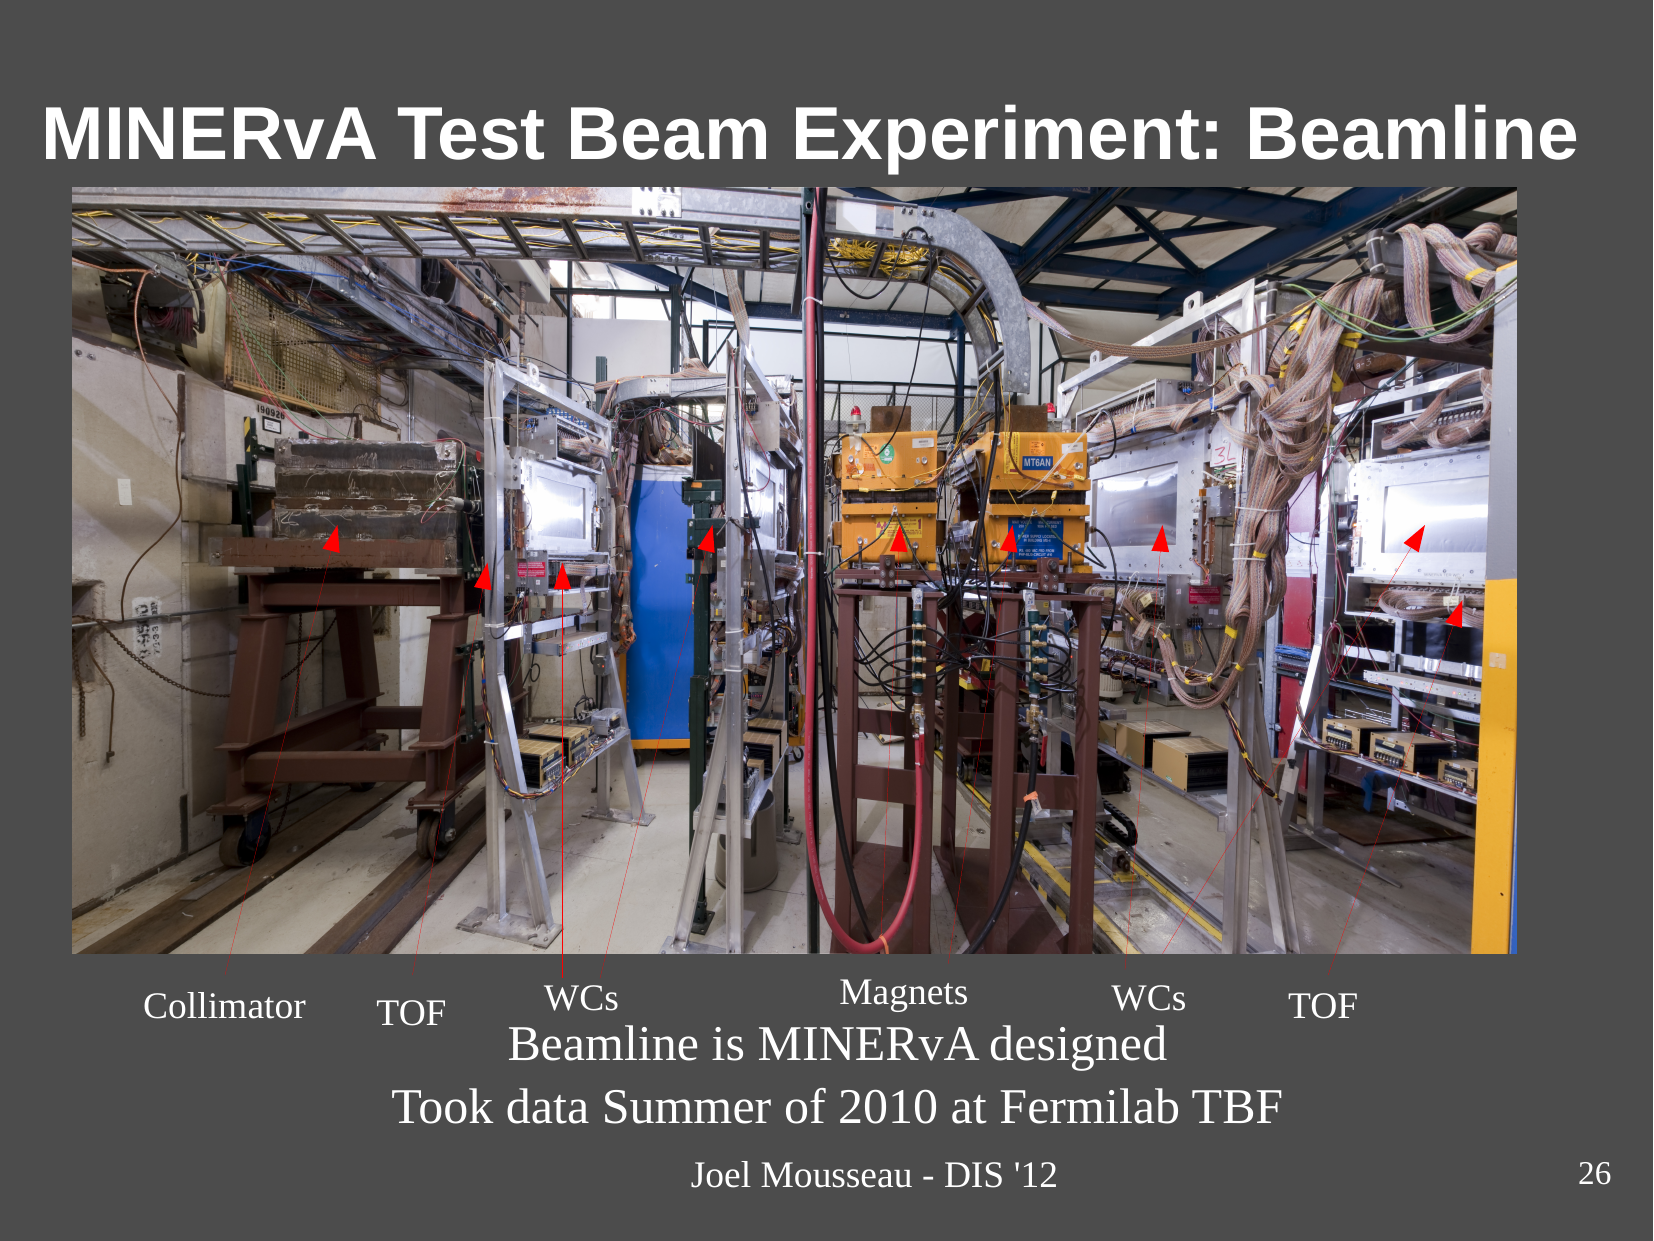

# MINERvA Test Beam Experiment: Beamline
Magnets
WCs
WCs
TOF
Collimator
TOF
Beamline is MINERvA designed
Took data Summer of 2010 at Fermilab TBF
Joel Mousseau - DIS '12
26